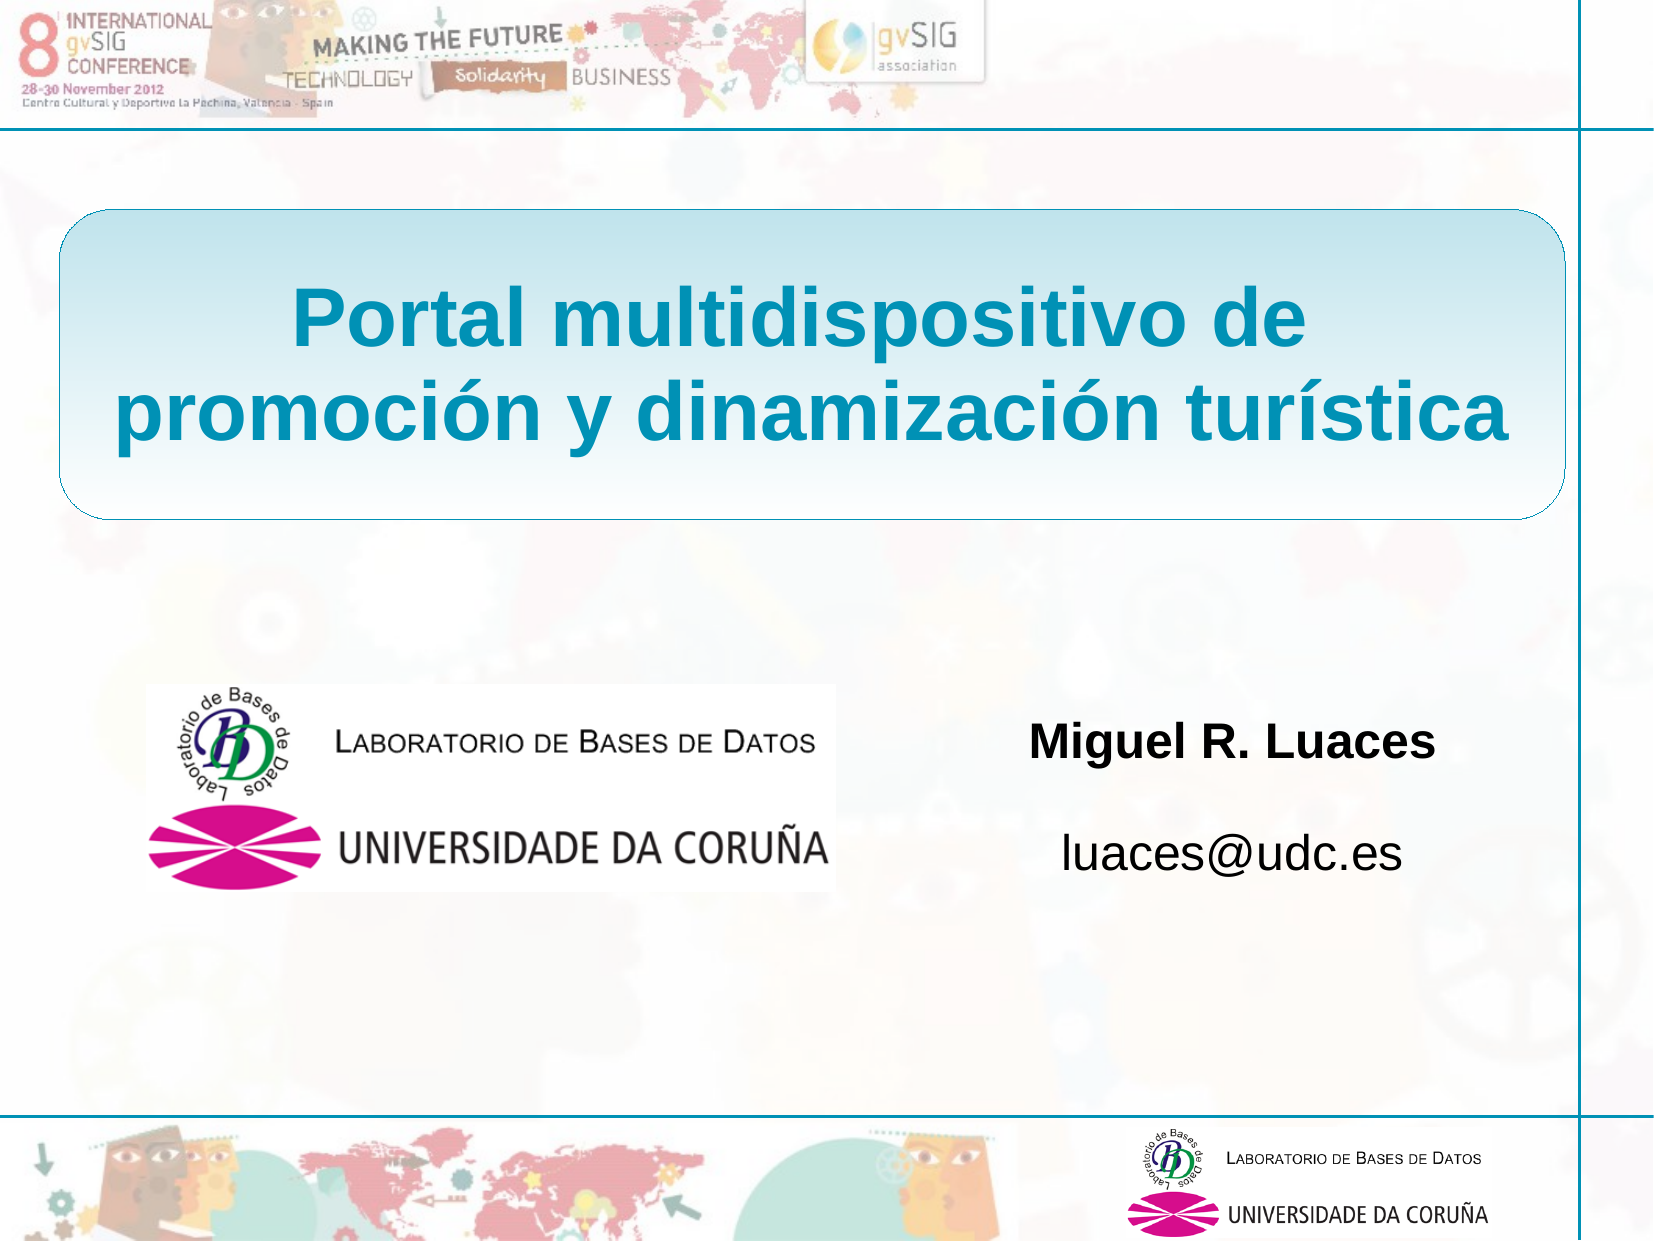

Portal multidispositivo de
promoción y dinamización turística
Miguel R. Luaces
luaces@udc.es